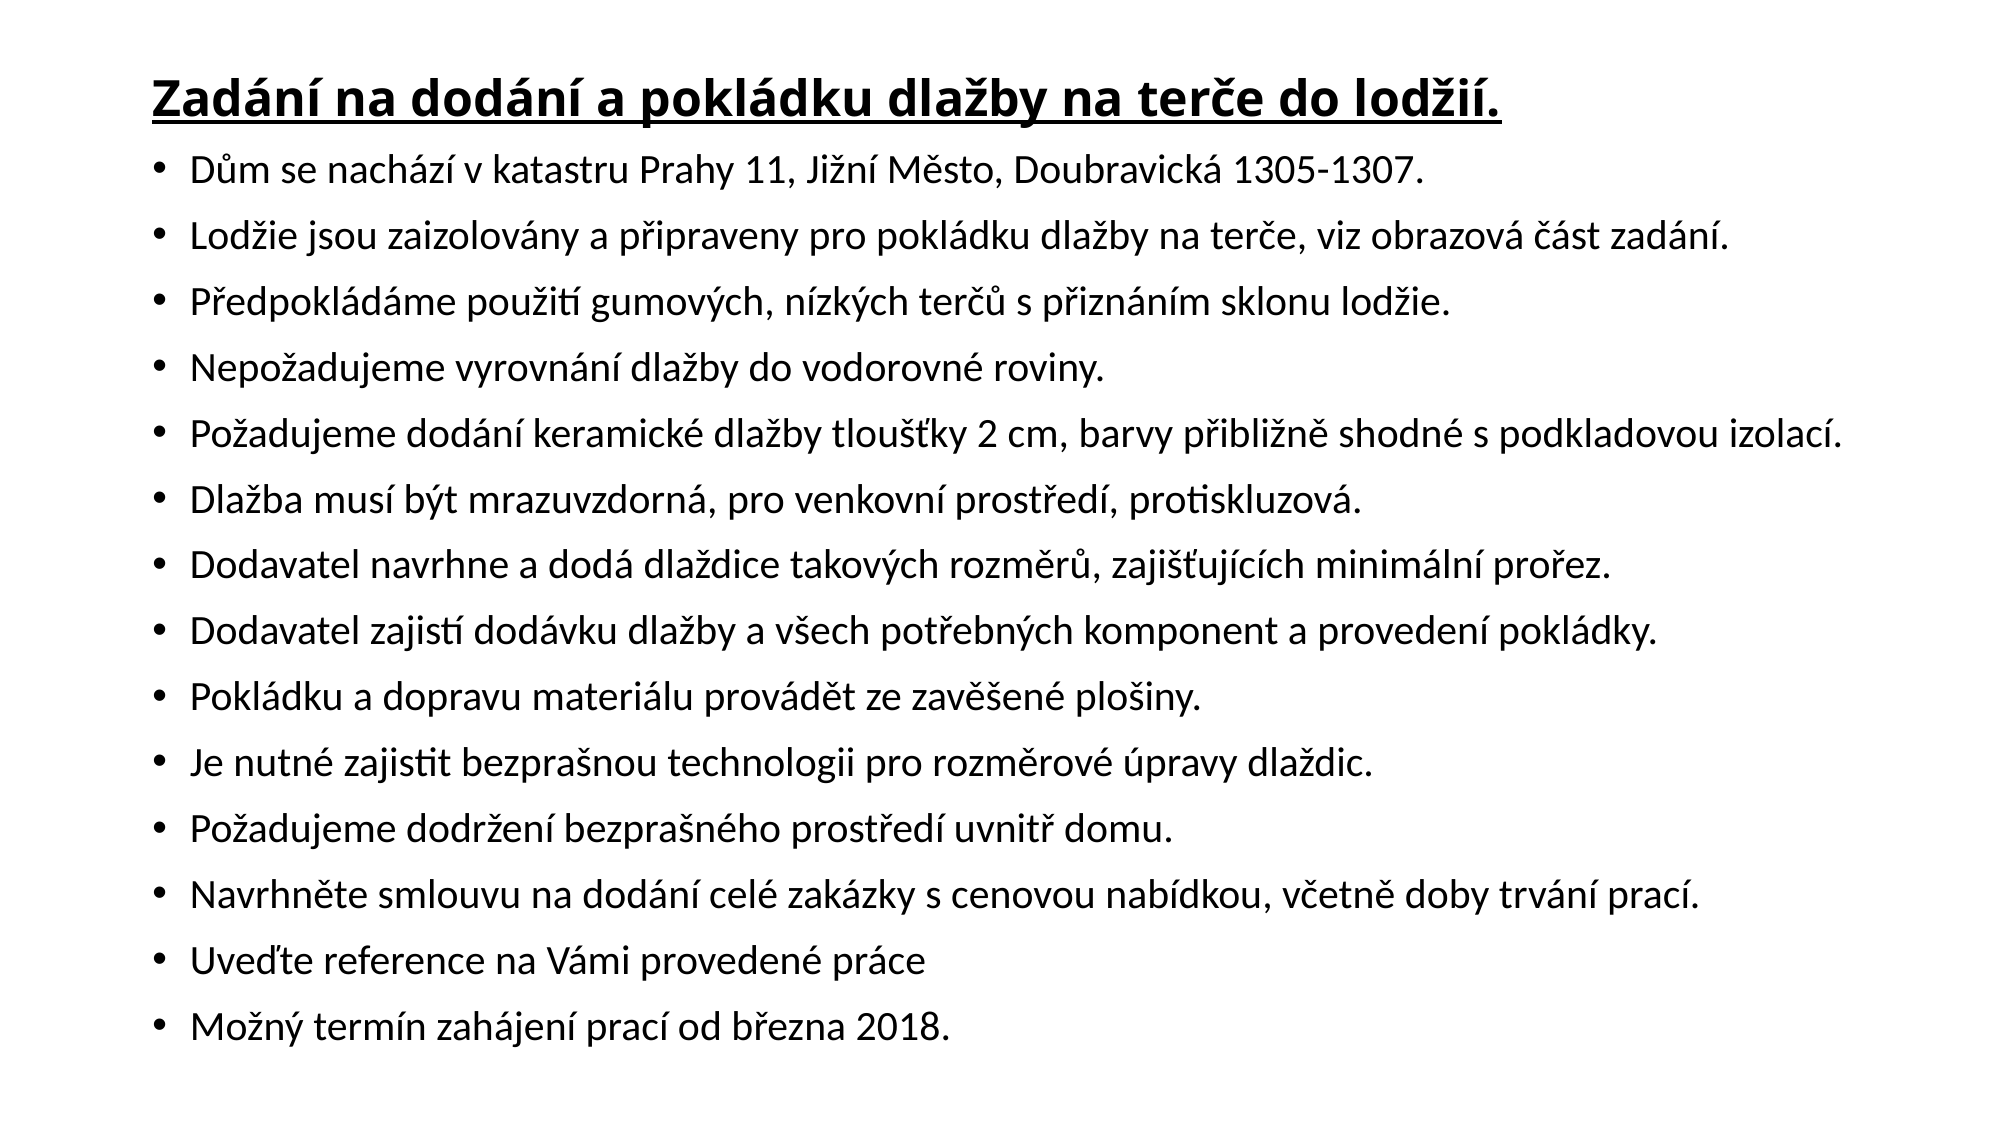

# Zadání na dodání a pokládku dlažby na terče do lodžií.
Dům se nachází v katastru Prahy 11, Jižní Město, Doubravická 1305-1307.
Lodžie jsou zaizolovány a připraveny pro pokládku dlažby na terče, viz obrazová část zadání.
Předpokládáme použití gumových, nízkých terčů s přiznáním sklonu lodžie.
Nepožadujeme vyrovnání dlažby do vodorovné roviny.
Požadujeme dodání keramické dlažby tloušťky 2 cm, barvy přibližně shodné s podkladovou izolací.
Dlažba musí být mrazuvzdorná, pro venkovní prostředí, protiskluzová.
Dodavatel navrhne a dodá dlaždice takových rozměrů, zajišťujících minimální prořez.
Dodavatel zajistí dodávku dlažby a všech potřebných komponent a provedení pokládky.
Pokládku a dopravu materiálu provádět ze zavěšené plošiny.
Je nutné zajistit bezprašnou technologii pro rozměrové úpravy dlaždic.
Požadujeme dodržení bezprašného prostředí uvnitř domu.
Navrhněte smlouvu na dodání celé zakázky s cenovou nabídkou, včetně doby trvání prací.
Uveďte reference na Vámi provedené práce
Možný termín zahájení prací od března 2018.